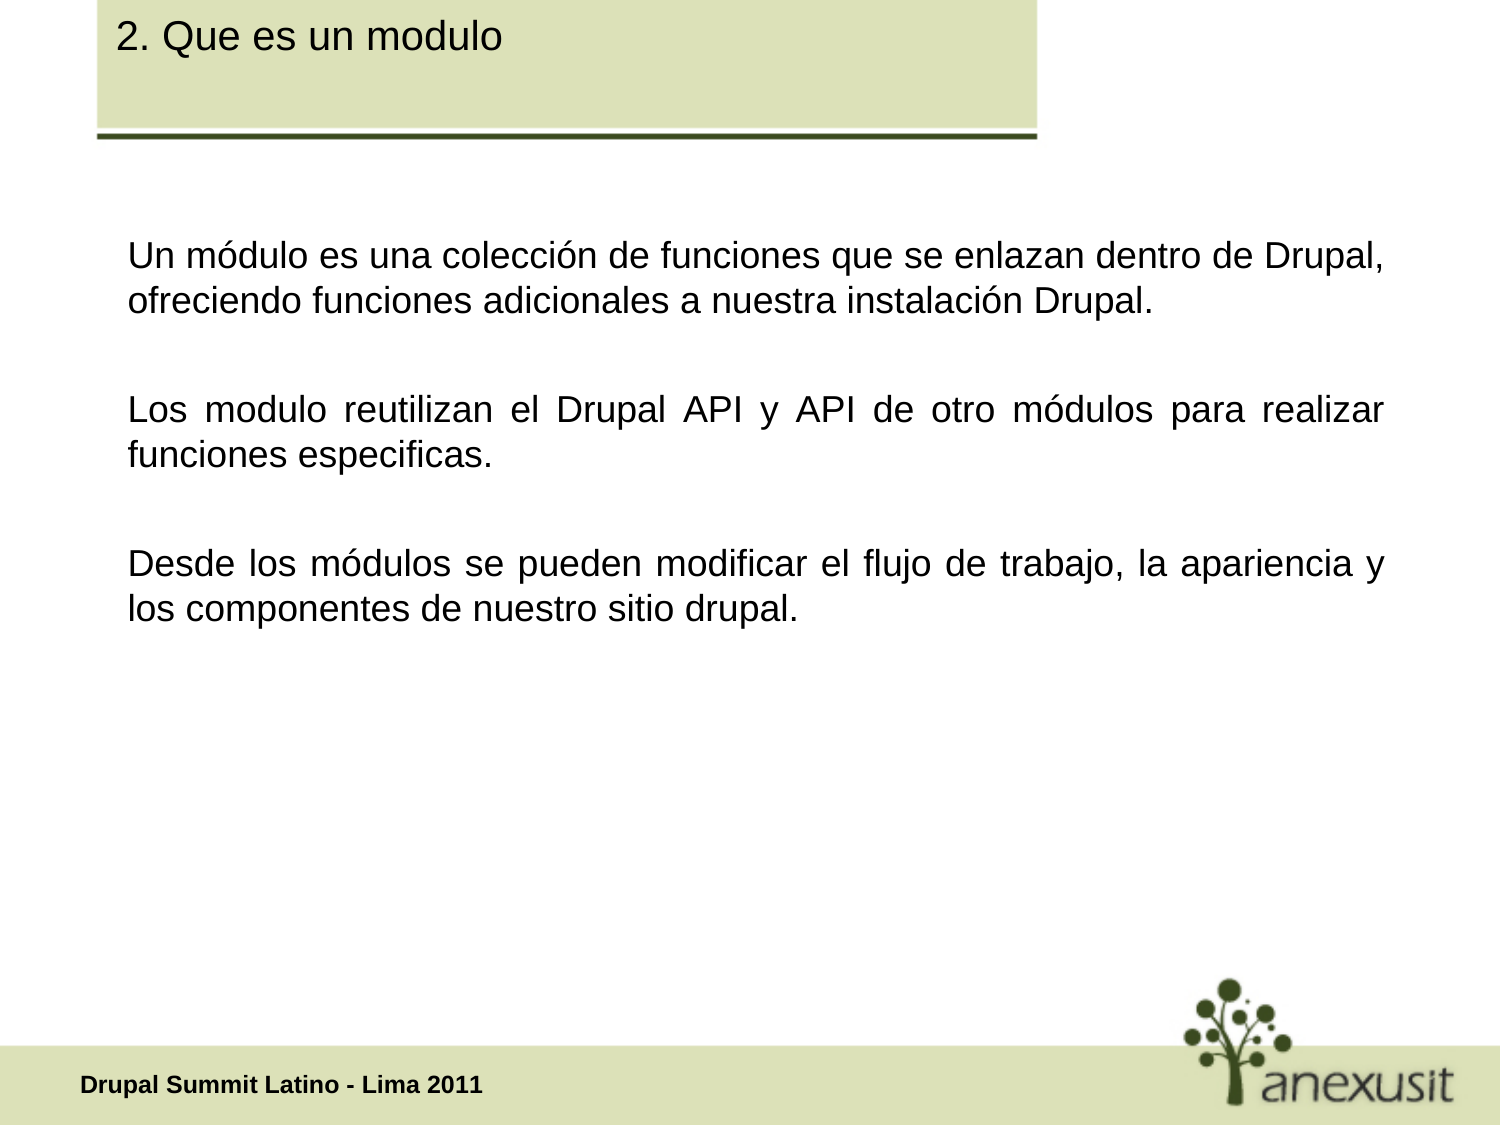

2. Que es un modulo
Un módulo es una colección de funciones que se enlazan dentro de Drupal, ofreciendo funciones adicionales a nuestra instalación Drupal.
Los modulo reutilizan el Drupal API y API de otro módulos para realizar funciones especificas.
Desde los módulos se pueden modificar el flujo de trabajo, la apariencia y los componentes de nuestro sitio drupal.
Drupal Summit Latino - Lima 2011